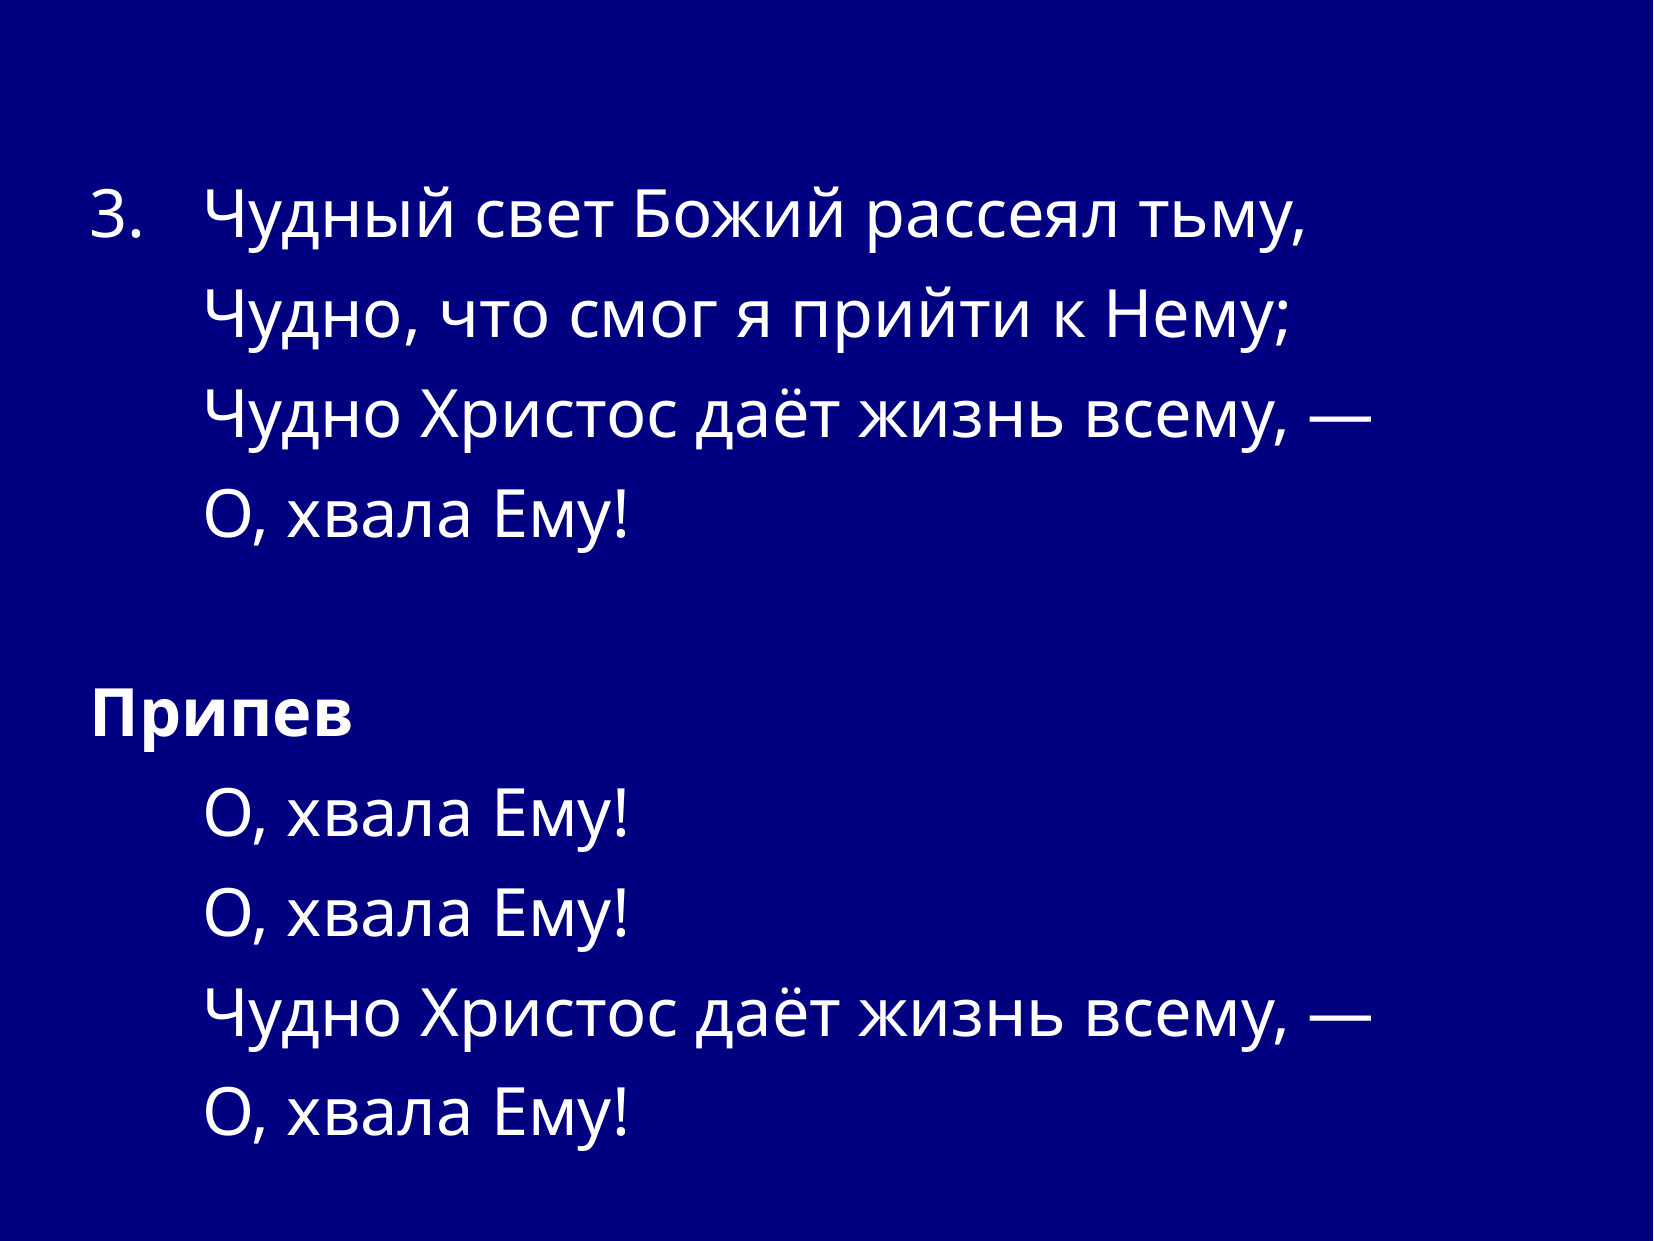

3.	Чудный свет Божий рассеял тьму,
	Чудно, что смог я прийти к Нему;
	Чудно Христос даёт жизнь всему, —
	О, хвала Ему!
Припев
	О, хвала Ему!
	О, хвала Ему!
	Чудно Христос даёт жизнь всему, —
	О, хвала Ему!